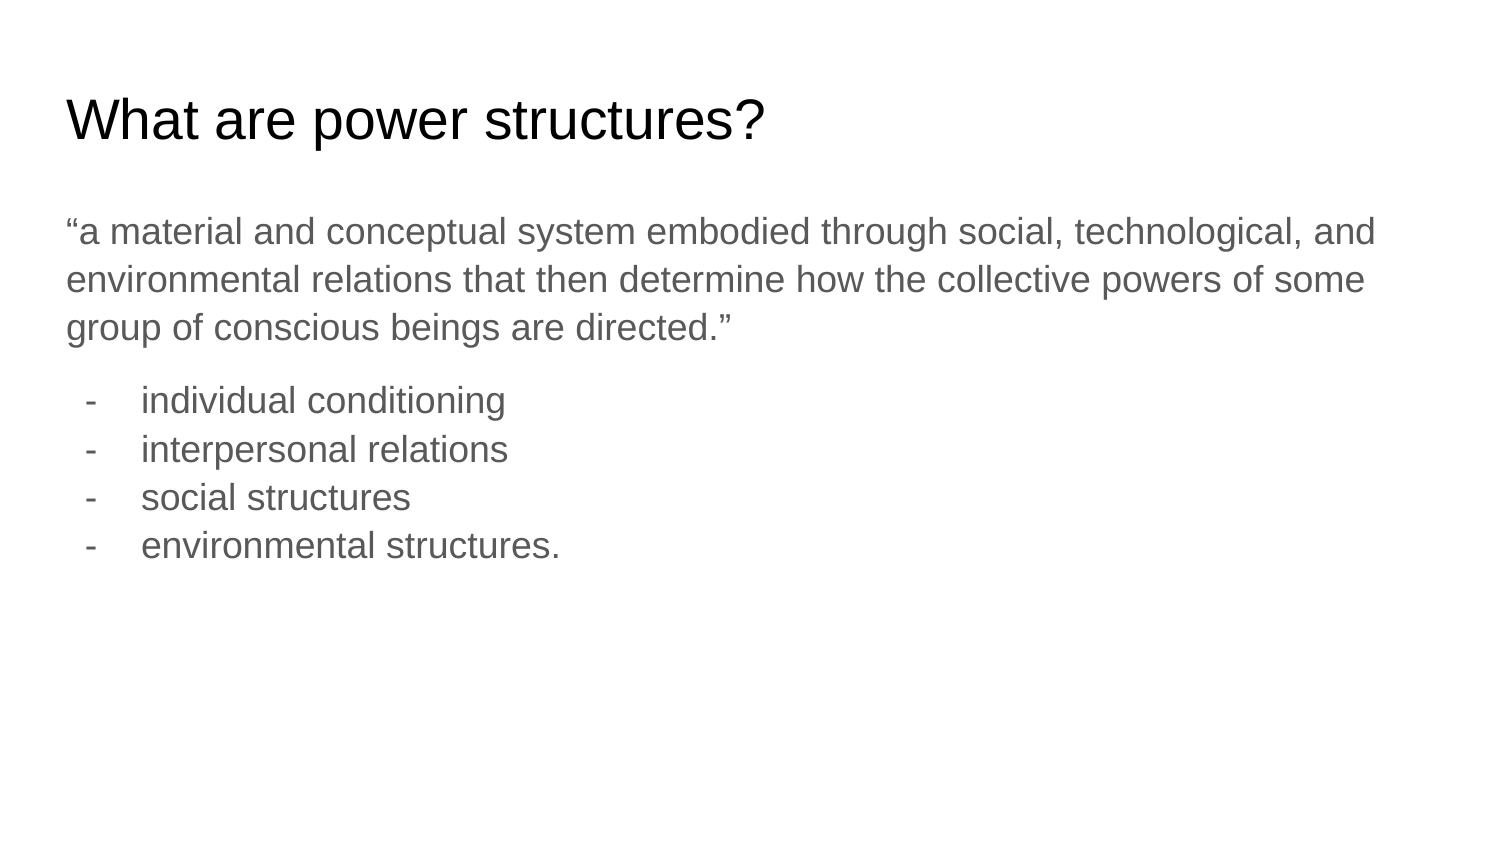

# What are power structures?
“a material and conceptual system embodied through social, technological, and environmental relations that then determine how the collective powers of some group of conscious beings are directed.”
individual conditioning
interpersonal relations
social structures
environmental structures.